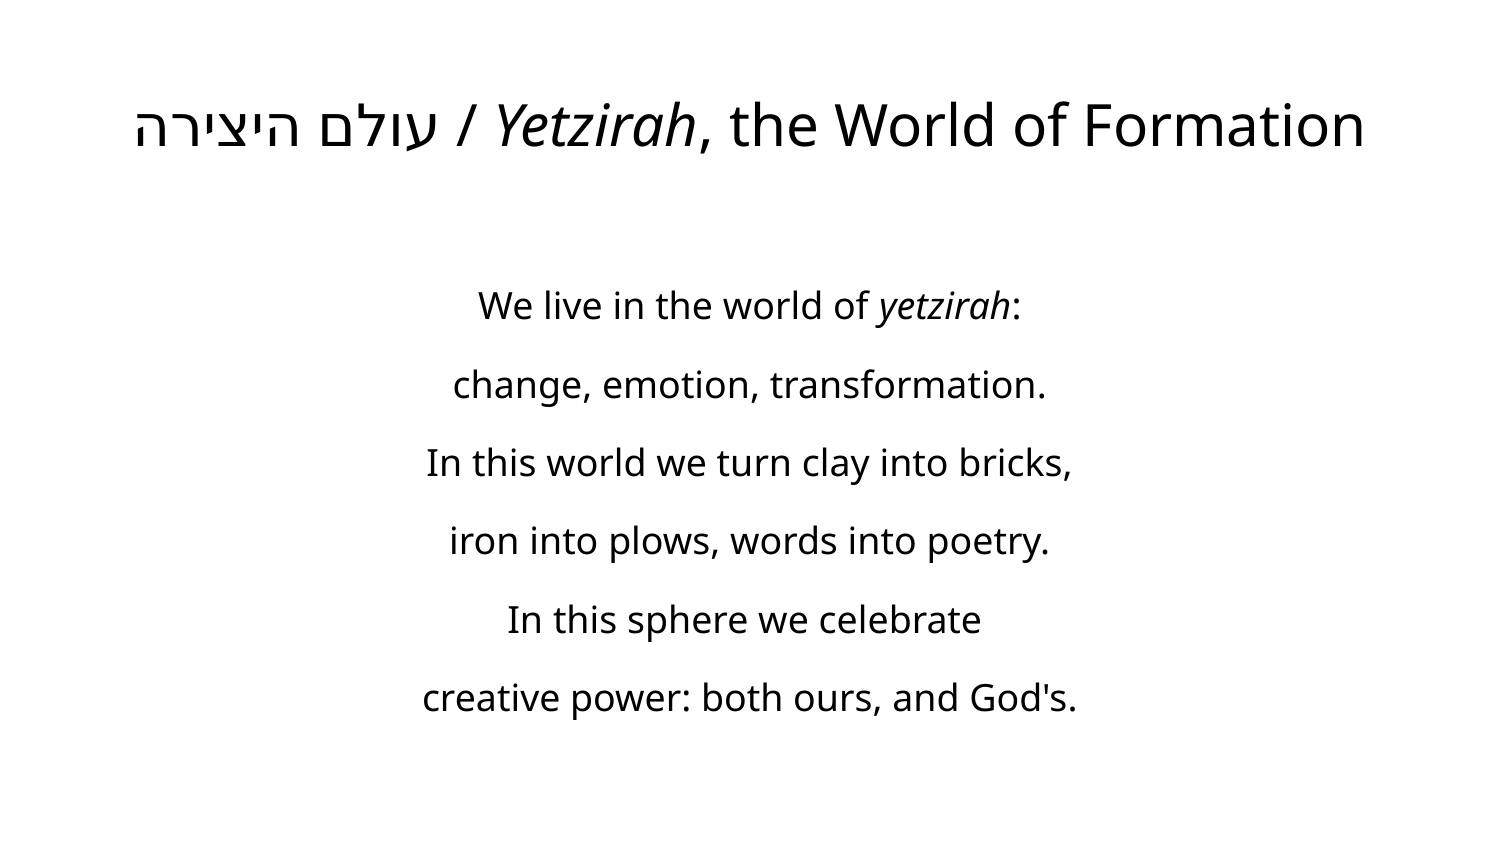

# עולם היצירה / Yetzirah, the World of Formation
We live in the world of yetzirah:
change, emotion, transformation.
In this world we turn clay into bricks,
iron into plows, words into poetry.
In this sphere we celebrate
creative power: both ours, and God's.